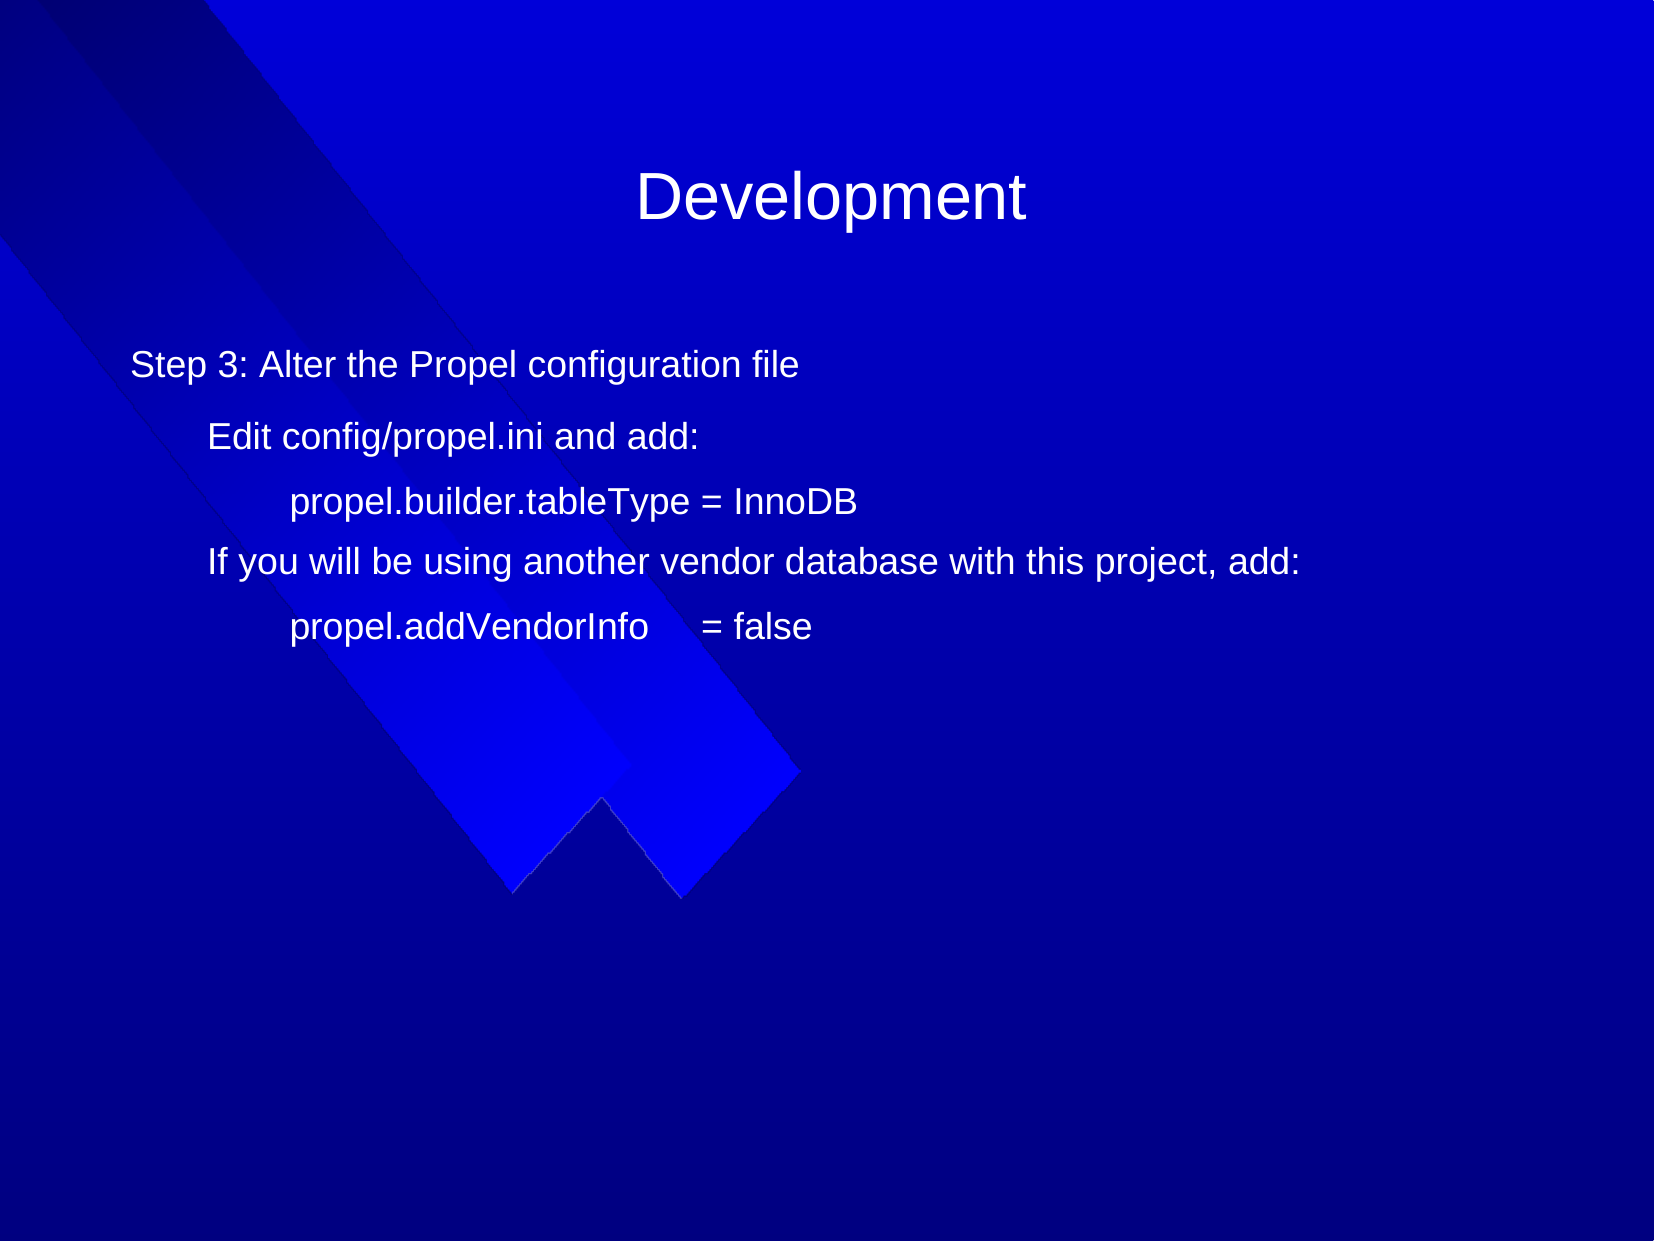

# Development
Step 3: Alter the Propel configuration file
Edit config/propel.ini and add:
propel.builder.tableType = InnoDB
If you will be using another vendor database with this project, add:
propel.addVendorInfo = false